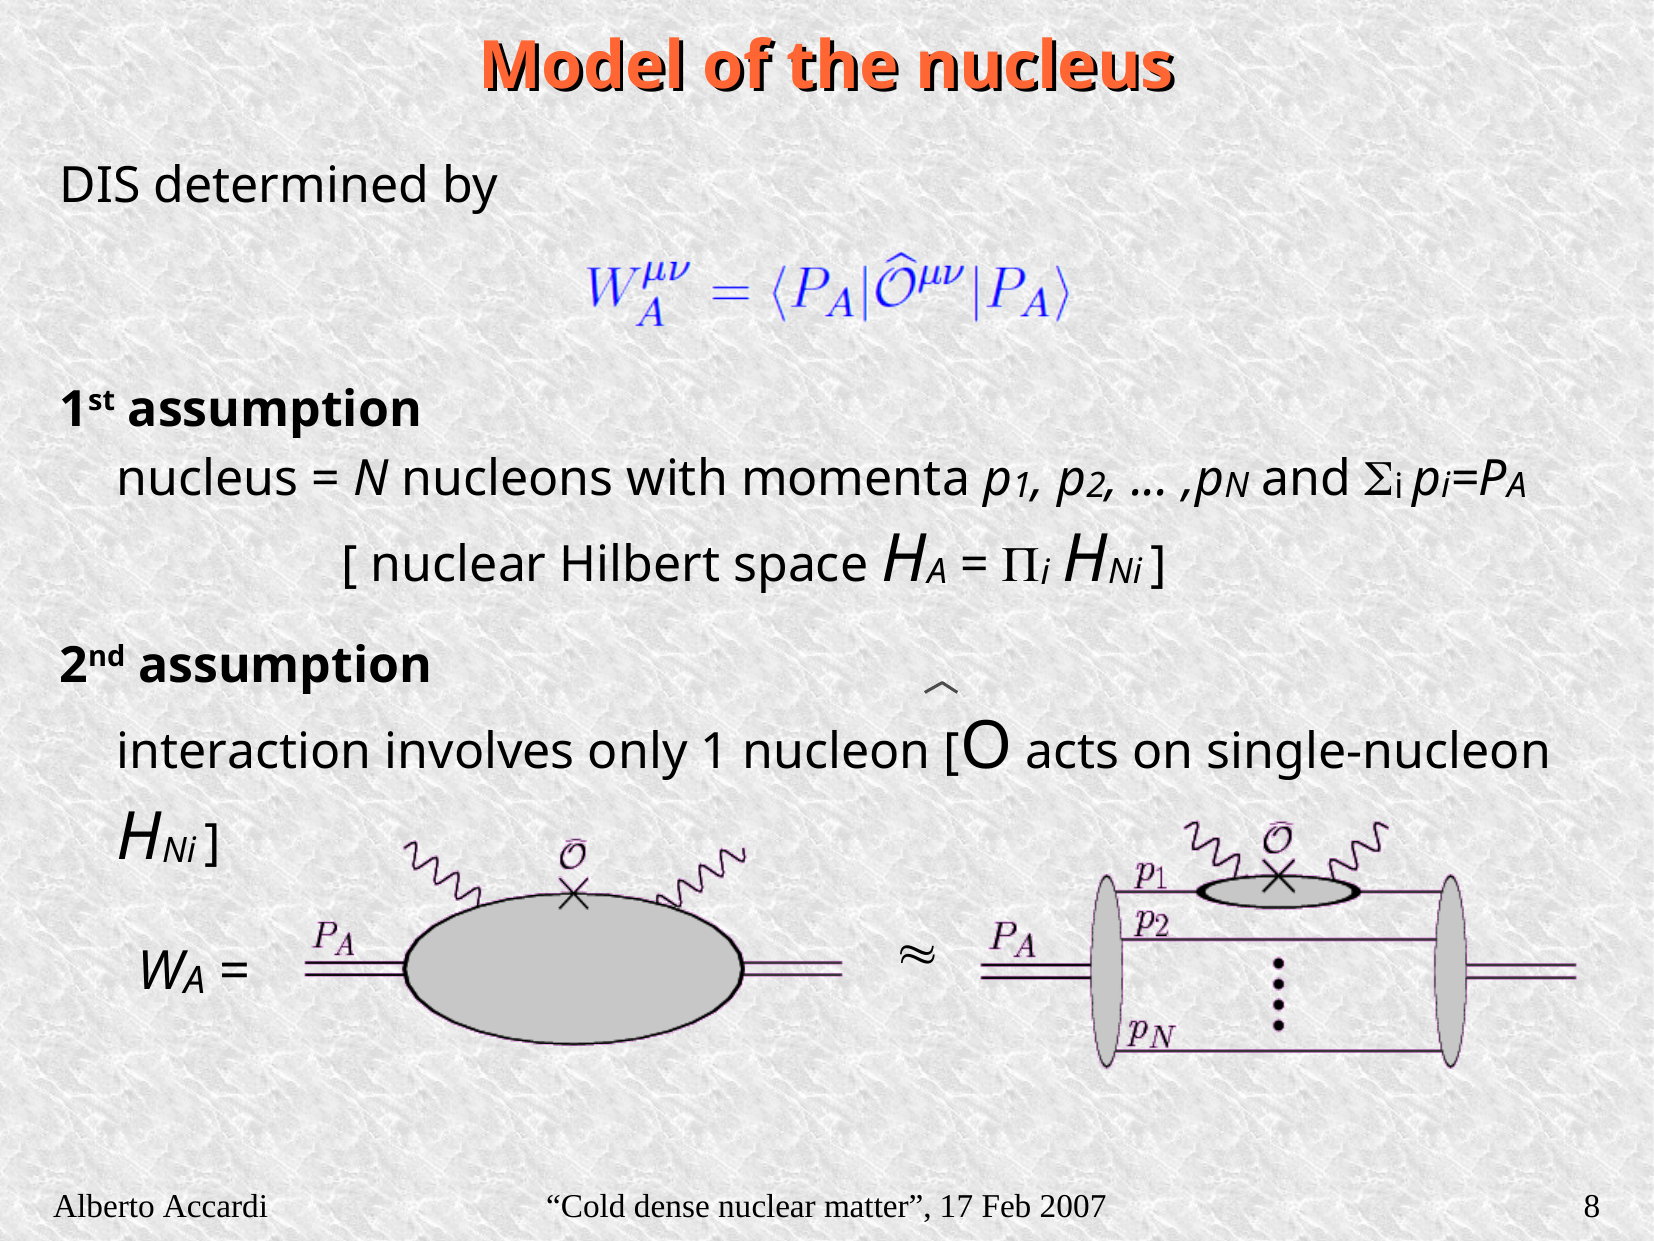

Model of the nucleus
DIS determined by
1st assumption
nucleus = N nucleons with momenta p1, p2, ... ,pN and Si pi=PA
			[ nuclear Hilbert space HA = Pi HNi ]
2nd assumption
interaction involves only 1 nucleon [O acts on single-nucleon HNi ]

WA =
Alberto Accardi
Hot Quarks 2006
8